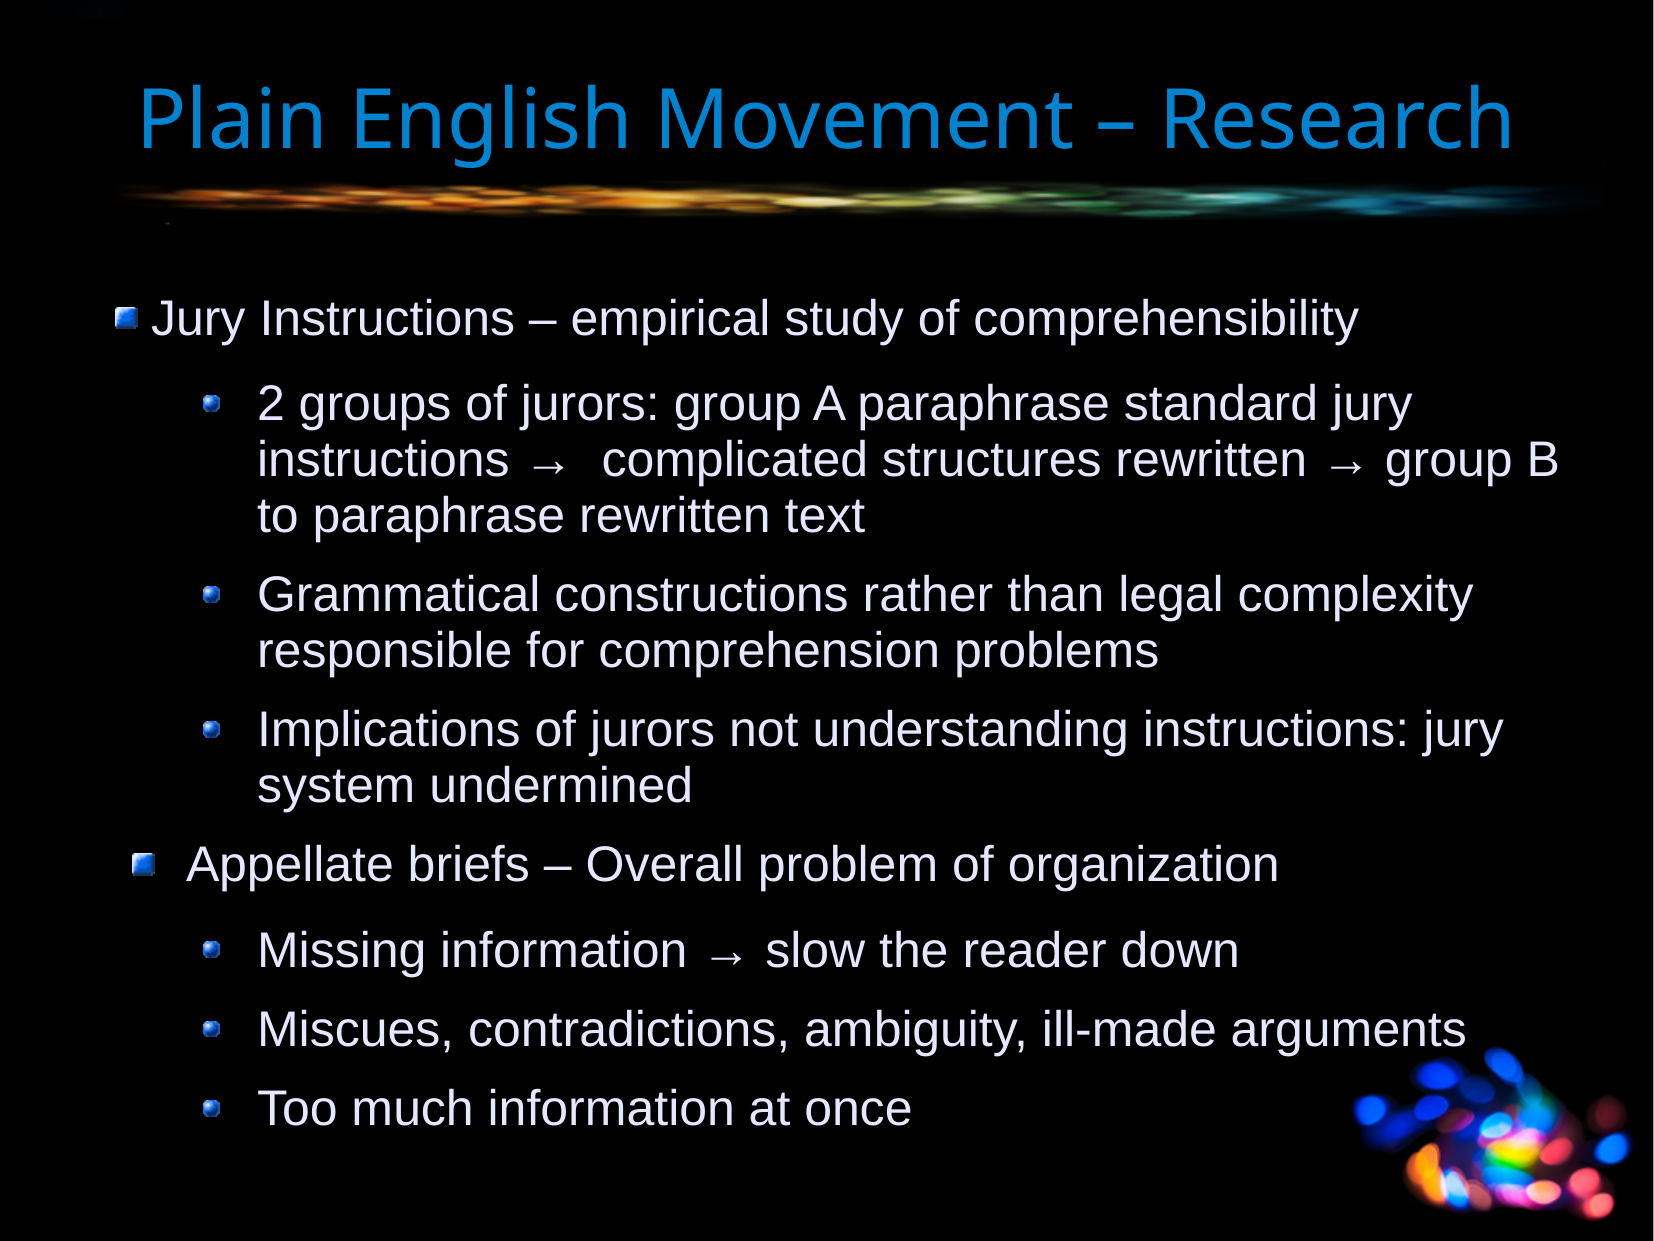

# Plain English Movement – Research
 Jury Instructions – empirical study of comprehensibility
2 groups of jurors: group A paraphrase standard jury instructions → complicated structures rewritten → group B to paraphrase rewritten text
Grammatical constructions rather than legal complexity responsible for comprehension problems
Implications of jurors not understanding instructions: jury system undermined
Appellate briefs – Overall problem of organization
Missing information → slow the reader down
Miscues, contradictions, ambiguity, ill-made arguments
Too much information at once